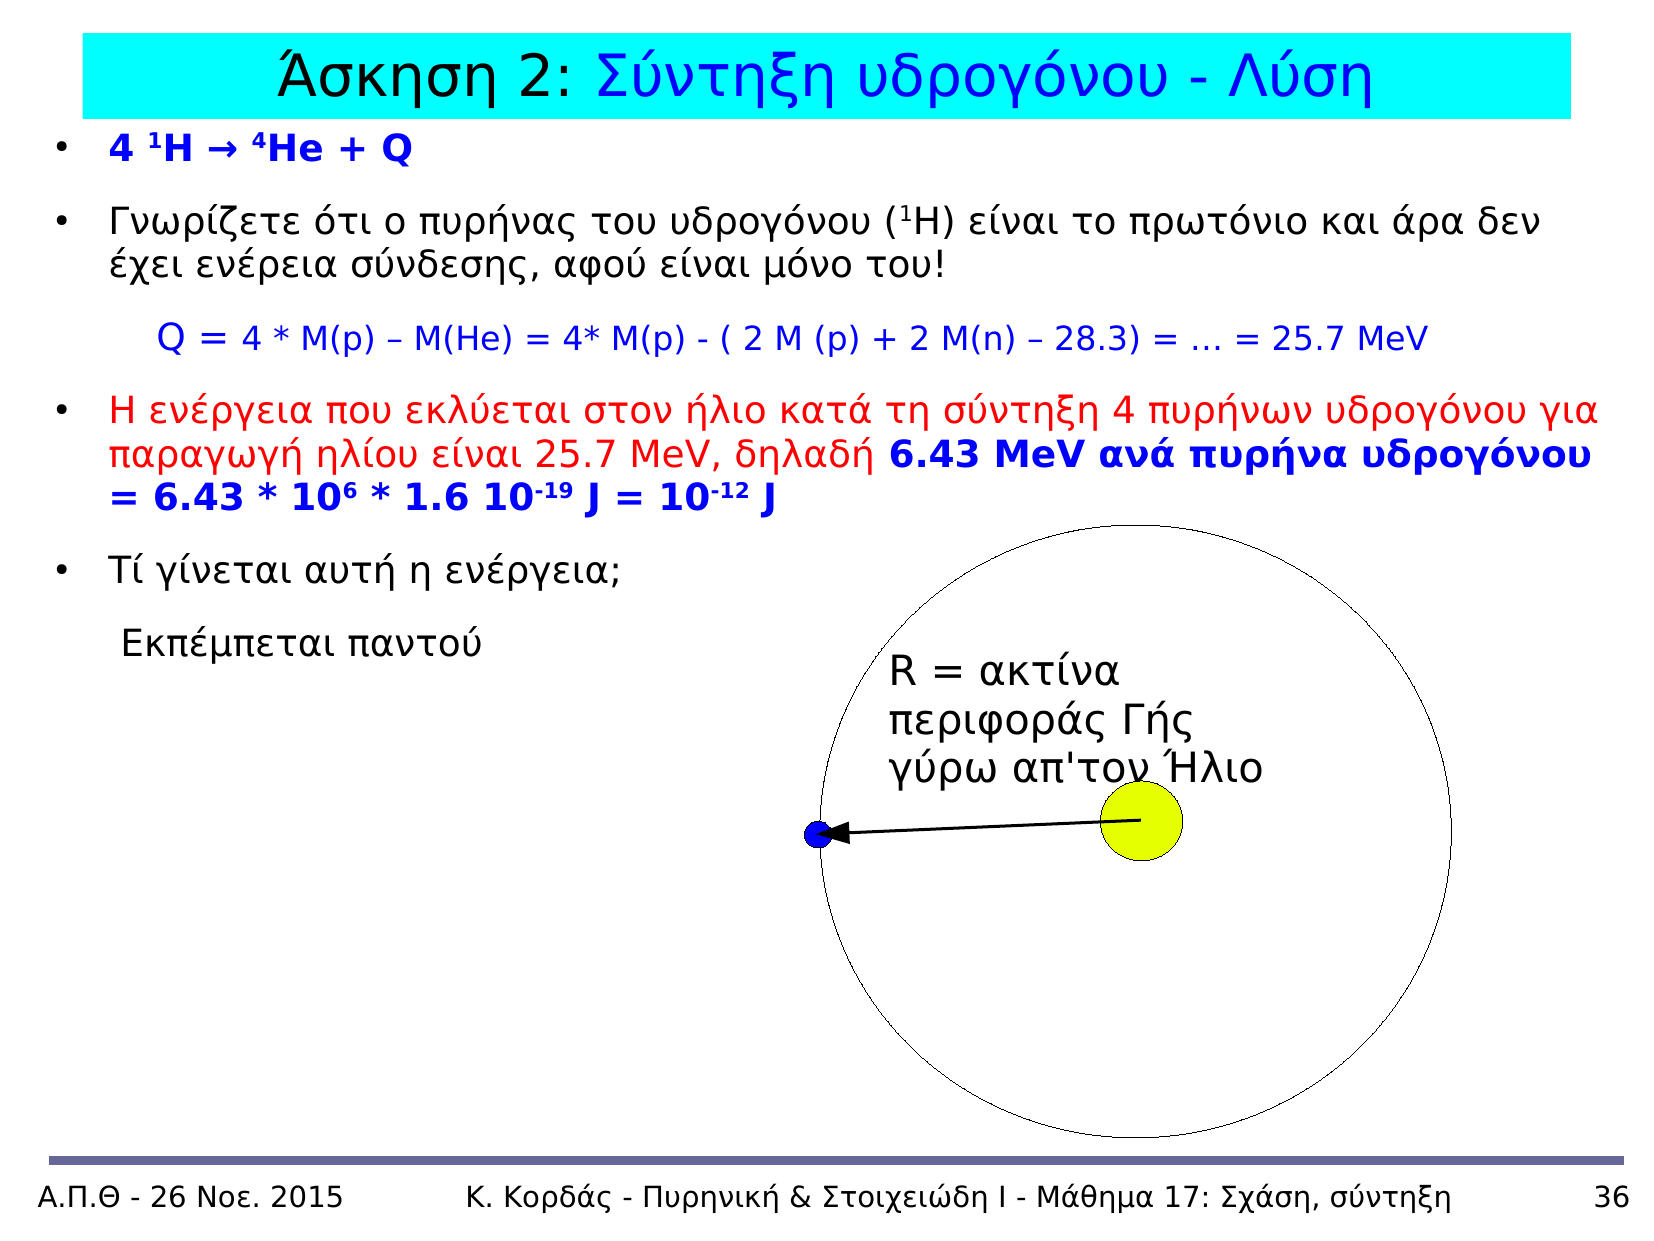

# Άσκηση 2: Σύντηξη υδρογόνου - Λύση
4 1H → 4He + Q
Γνωρίζετε ότι ο πυρήνας του υδρογόνου (1H) είναι το πρωτόνιο και άρα δεν έχει ενέρεια σύνδεσης, αφού είναι μόνο του!
 Q = 4 * M(p) – Μ(He) = 4* M(p) - ( 2 M (p) + 2 M(n) – 28.3) = … = 25.7 MeV
Η ενέργεια που εκλύεται στον ήλιο κατά τη σύντηξη 4 πυρήνων υδρογόνου για παραγωγή ηλίου είναι 25.7 MeV, δηλαδή 6.43 MeV ανά πυρήνα υδρογόνου = 6.43 * 106 * 1.6 10-19 J = 10-12 J
Τί γίνεται αυτή η ενέργεια;
 Εκπέμπεται παντού
R = ακτίνα περιφοράς Γής γύρω απ'τον Ήλιο
Α.Π.Θ - 26 Νοε. 2015
Κ. Κορδάς - Πυρηνική & Στοιχειώδη Ι - Μάθημα 17: Σχάση, σύντηξη
36